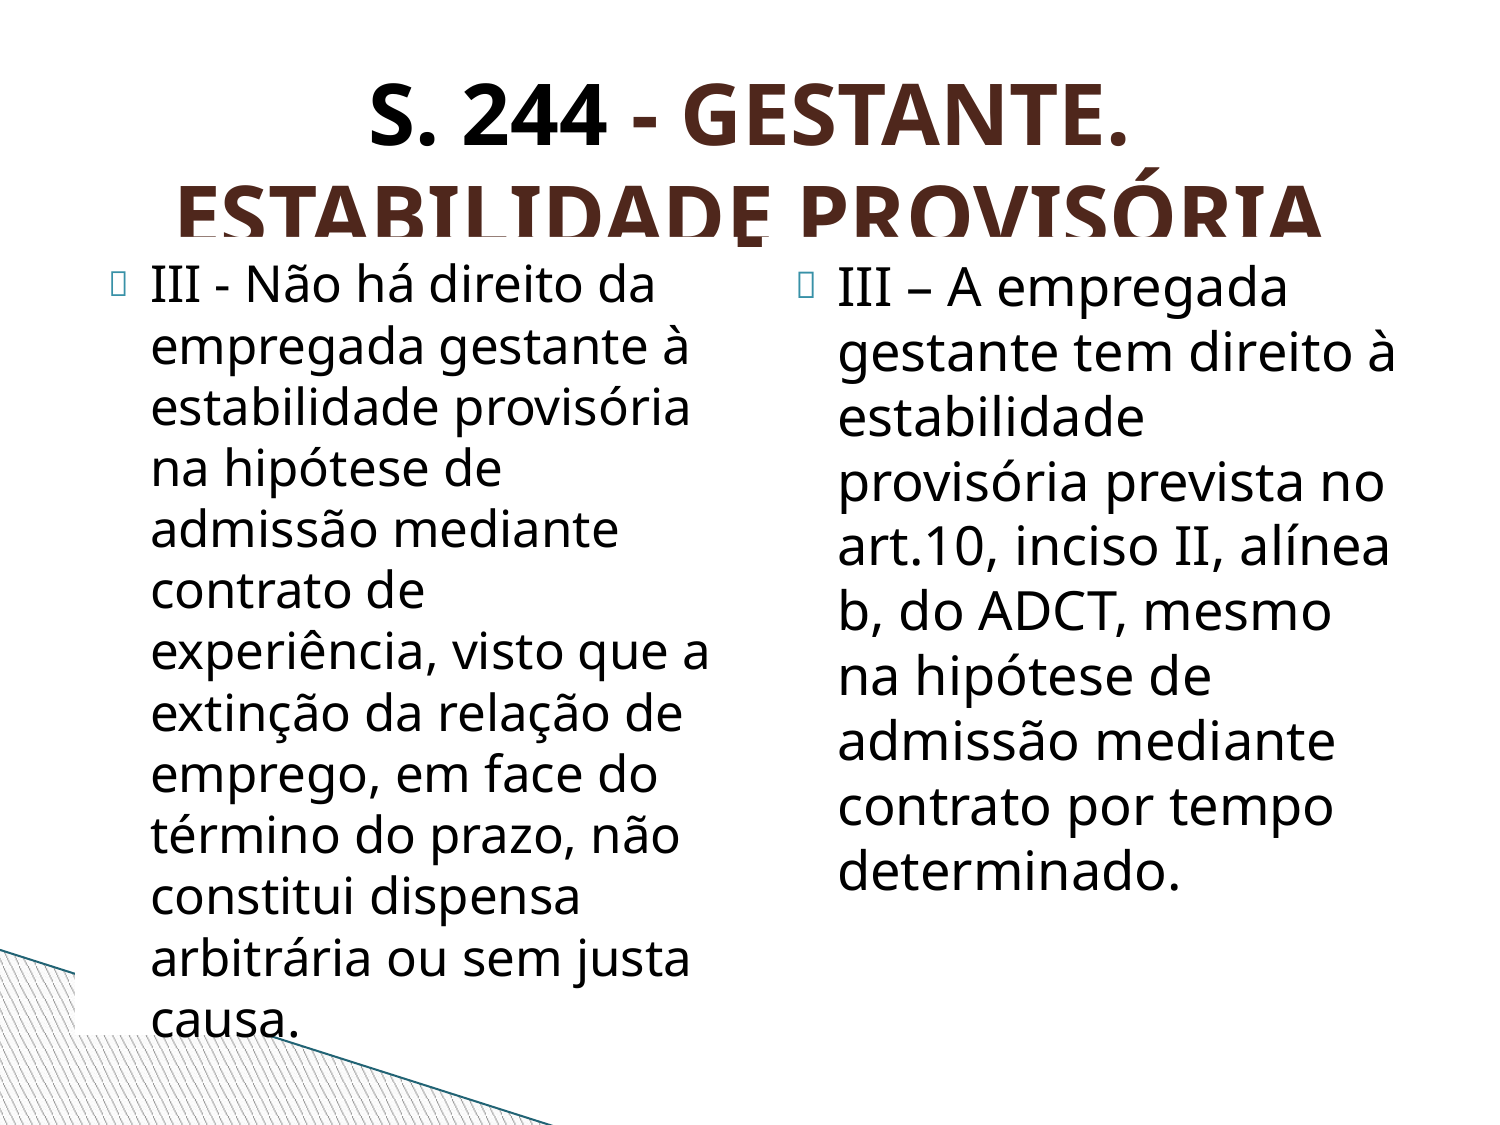

# S. 244 - GESTANTE. ESTABILIDADE PROVISÓRIA
III ‐ Não há direito da empregada gestante à estabilidade provisória na hipótese de admissão mediante contrato de experiência, visto que a extinção da relação de emprego, em face do término do prazo, não constitui dispensa arbitrária ou sem justa causa.
III – A empregada gestante tem direito à estabilidade provisória prevista no art.10, inciso II, alínea b, do ADCT, mesmo na hipótese de admissão mediante contrato por tempo determinado.